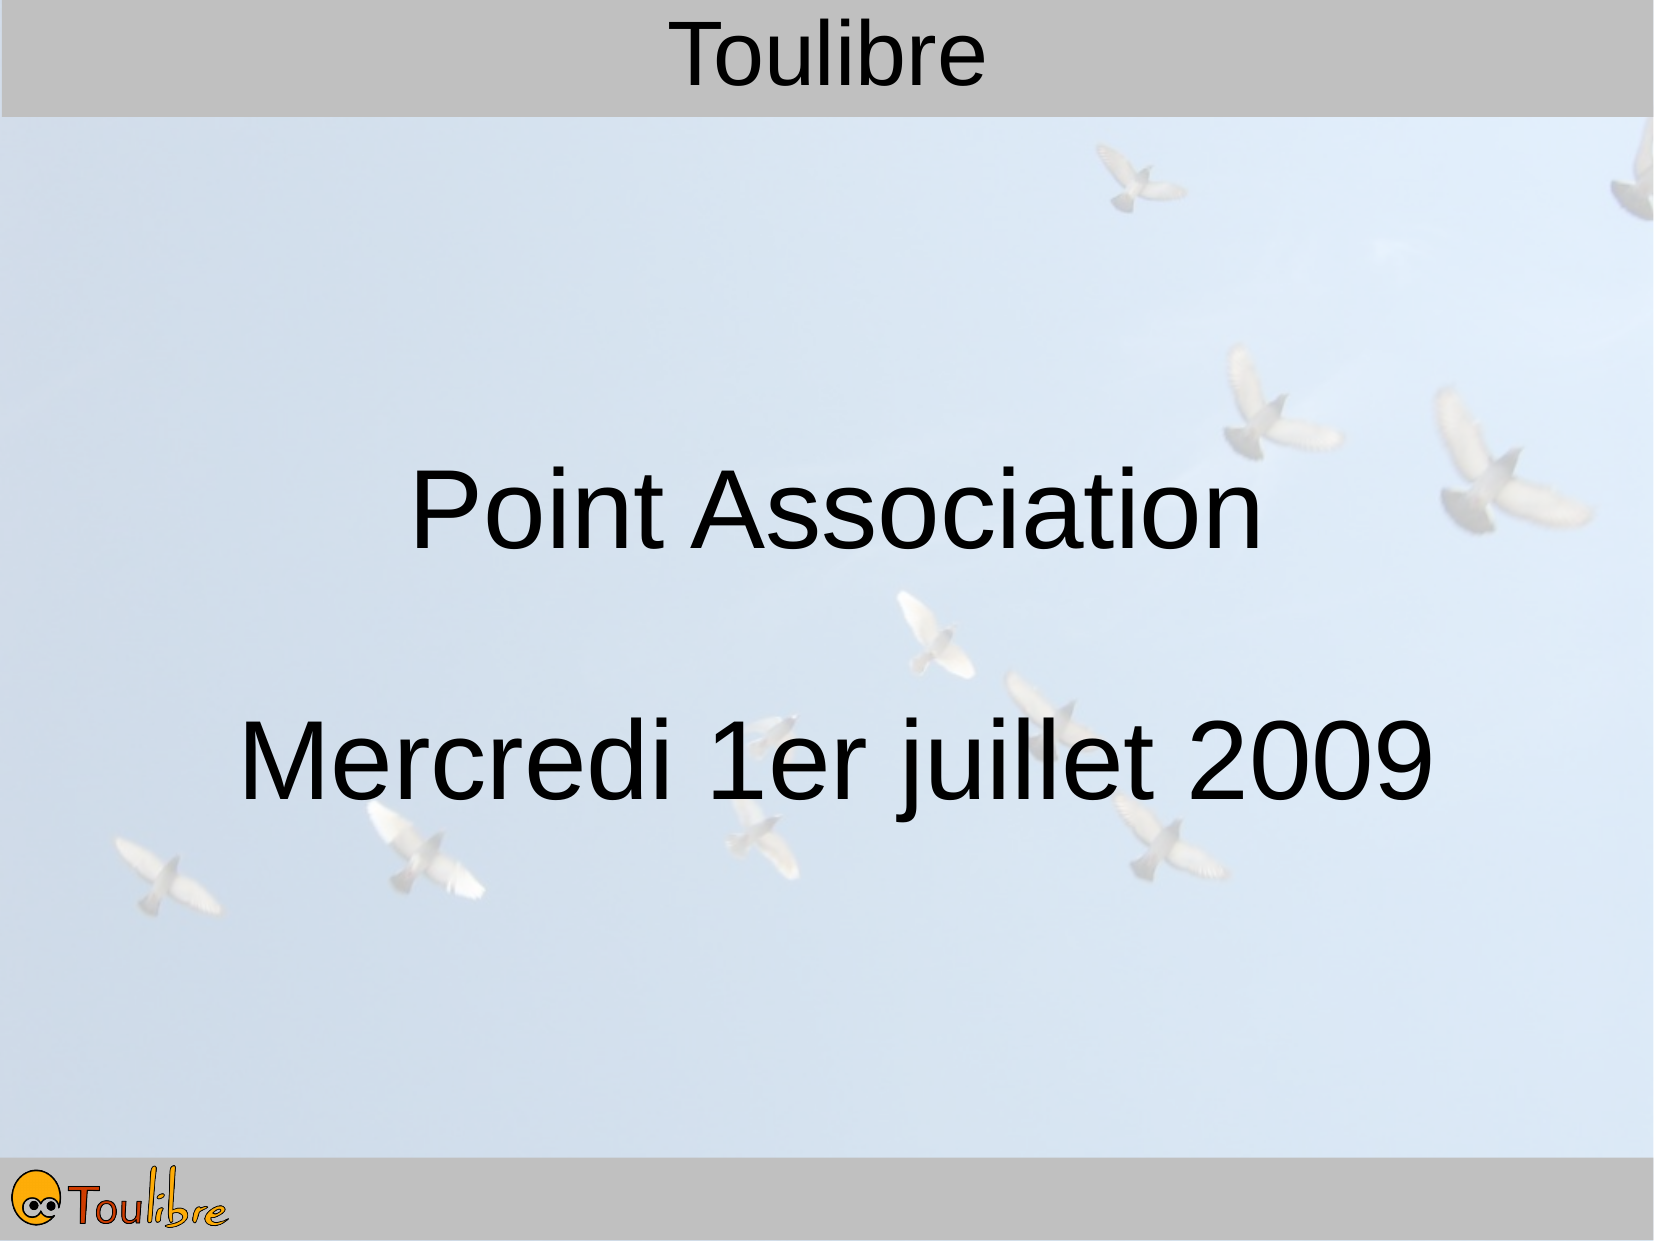

# Toulibre
Point Association
Mercredi 1er juillet 2009